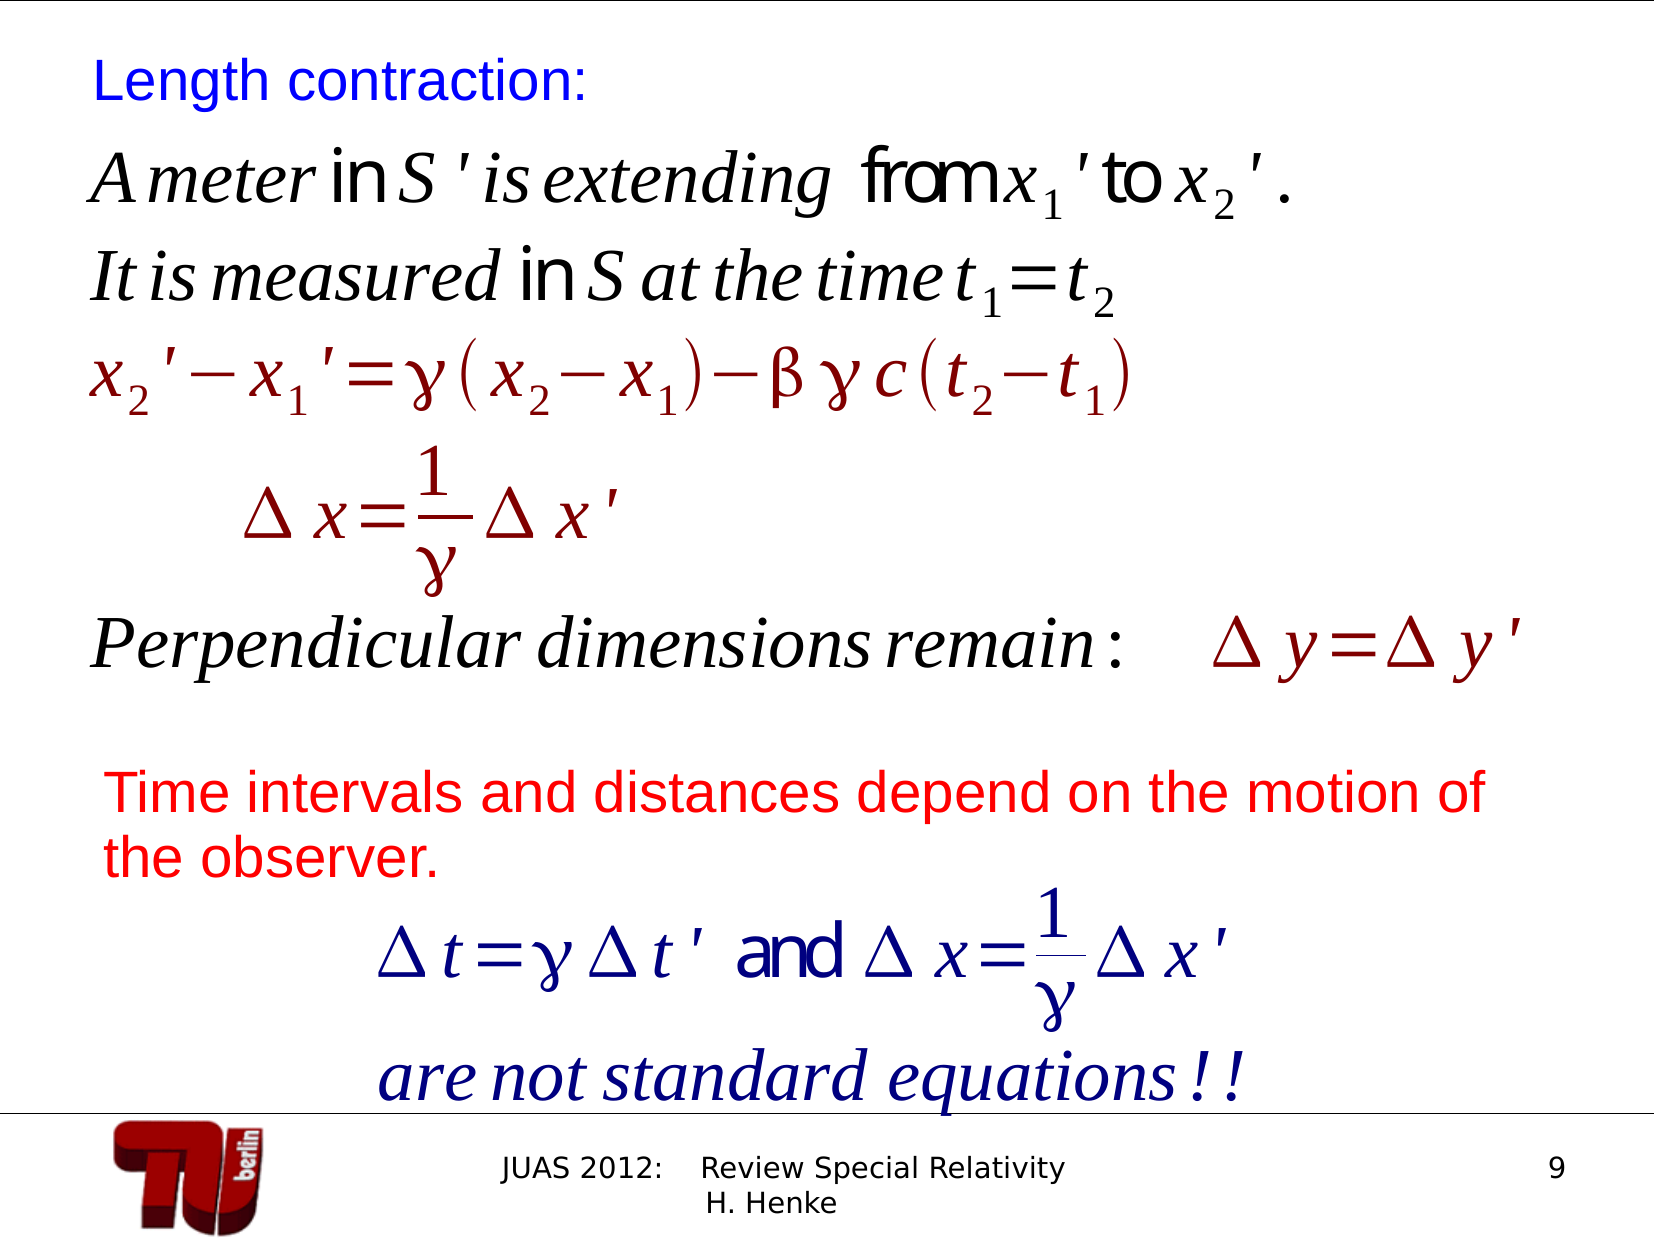

Length contraction:
Time intervals and distances depend on the motion of the observer.
9